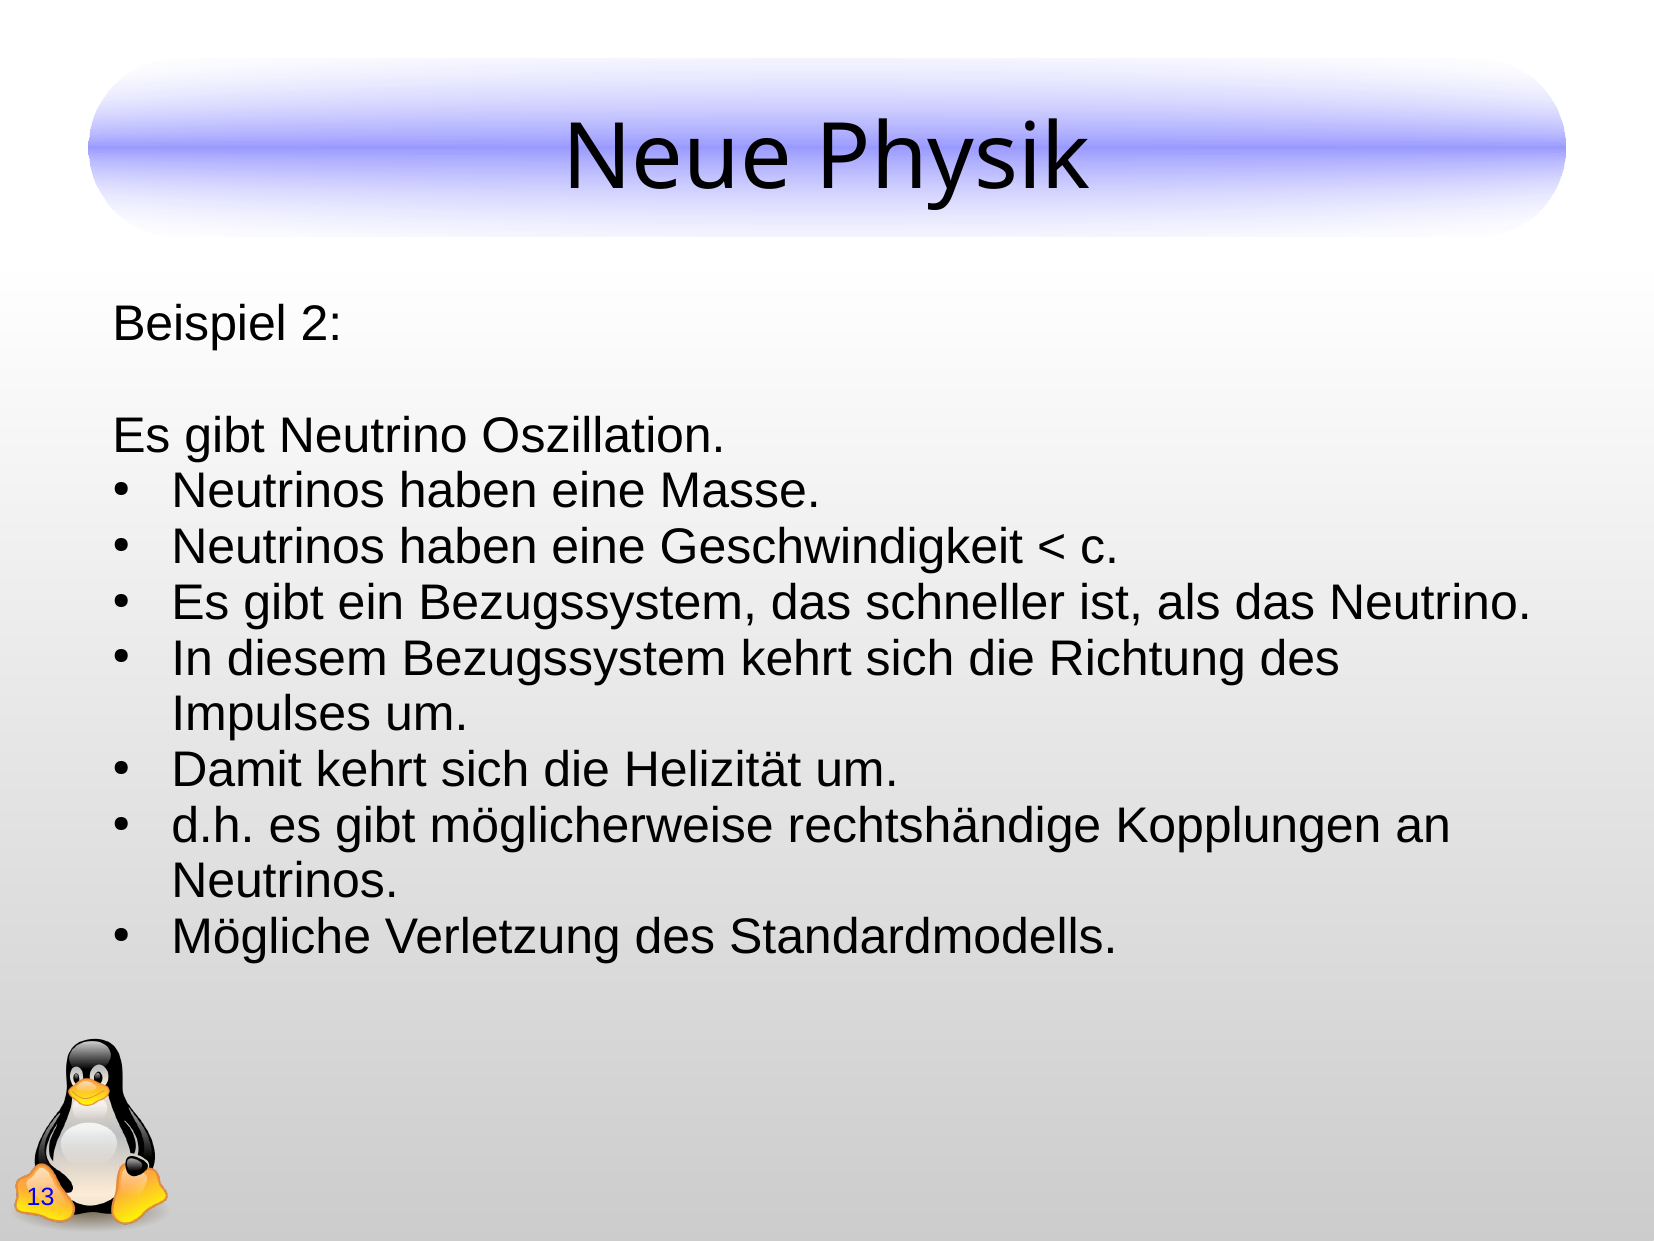

# Neue Physik
Beispiel 2:
Es gibt Neutrino Oszillation.
Neutrinos haben eine Masse.
Neutrinos haben eine Geschwindigkeit < c.
Es gibt ein Bezugssystem, das schneller ist, als das Neutrino.
In diesem Bezugssystem kehrt sich die Richtung des Impulses um.
Damit kehrt sich die Helizität um.
d.h. es gibt möglicherweise rechtshändige Kopplungen an Neutrinos.
Mögliche Verletzung des Standardmodells.